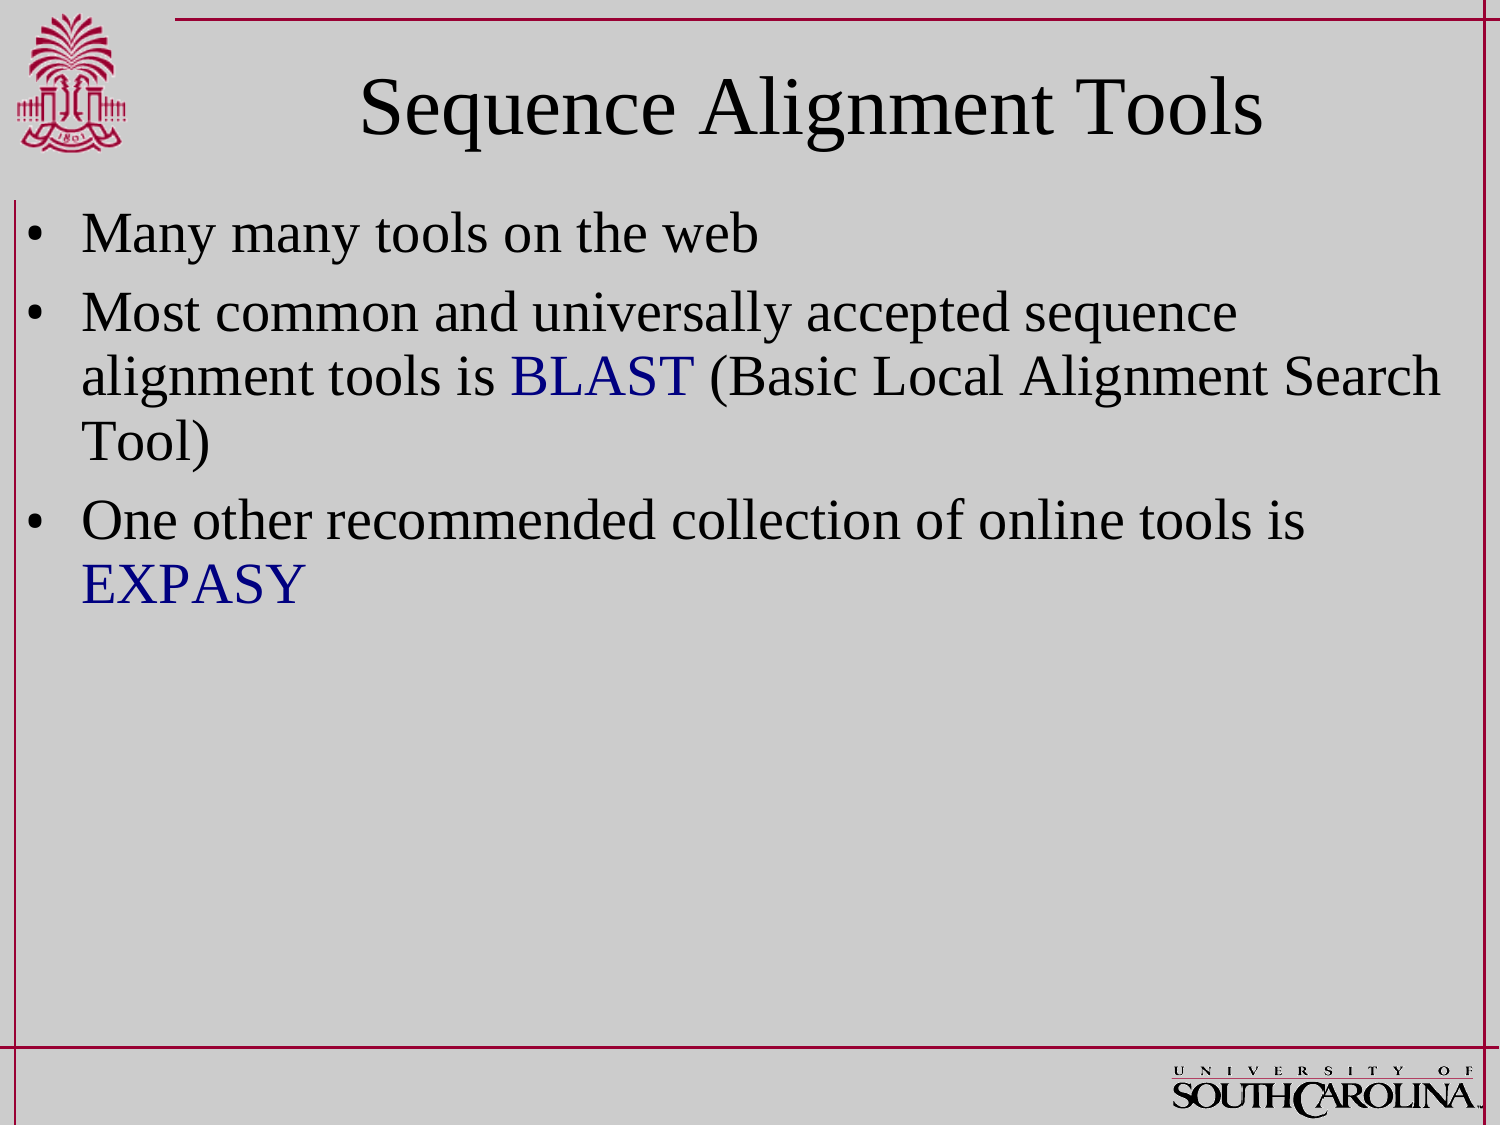

# Sequence Alignment Tools
Many many tools on the web
Most common and universally accepted sequence alignment tools is BLAST (Basic Local Alignment Search Tool)
One other recommended collection of online tools is EXPASY